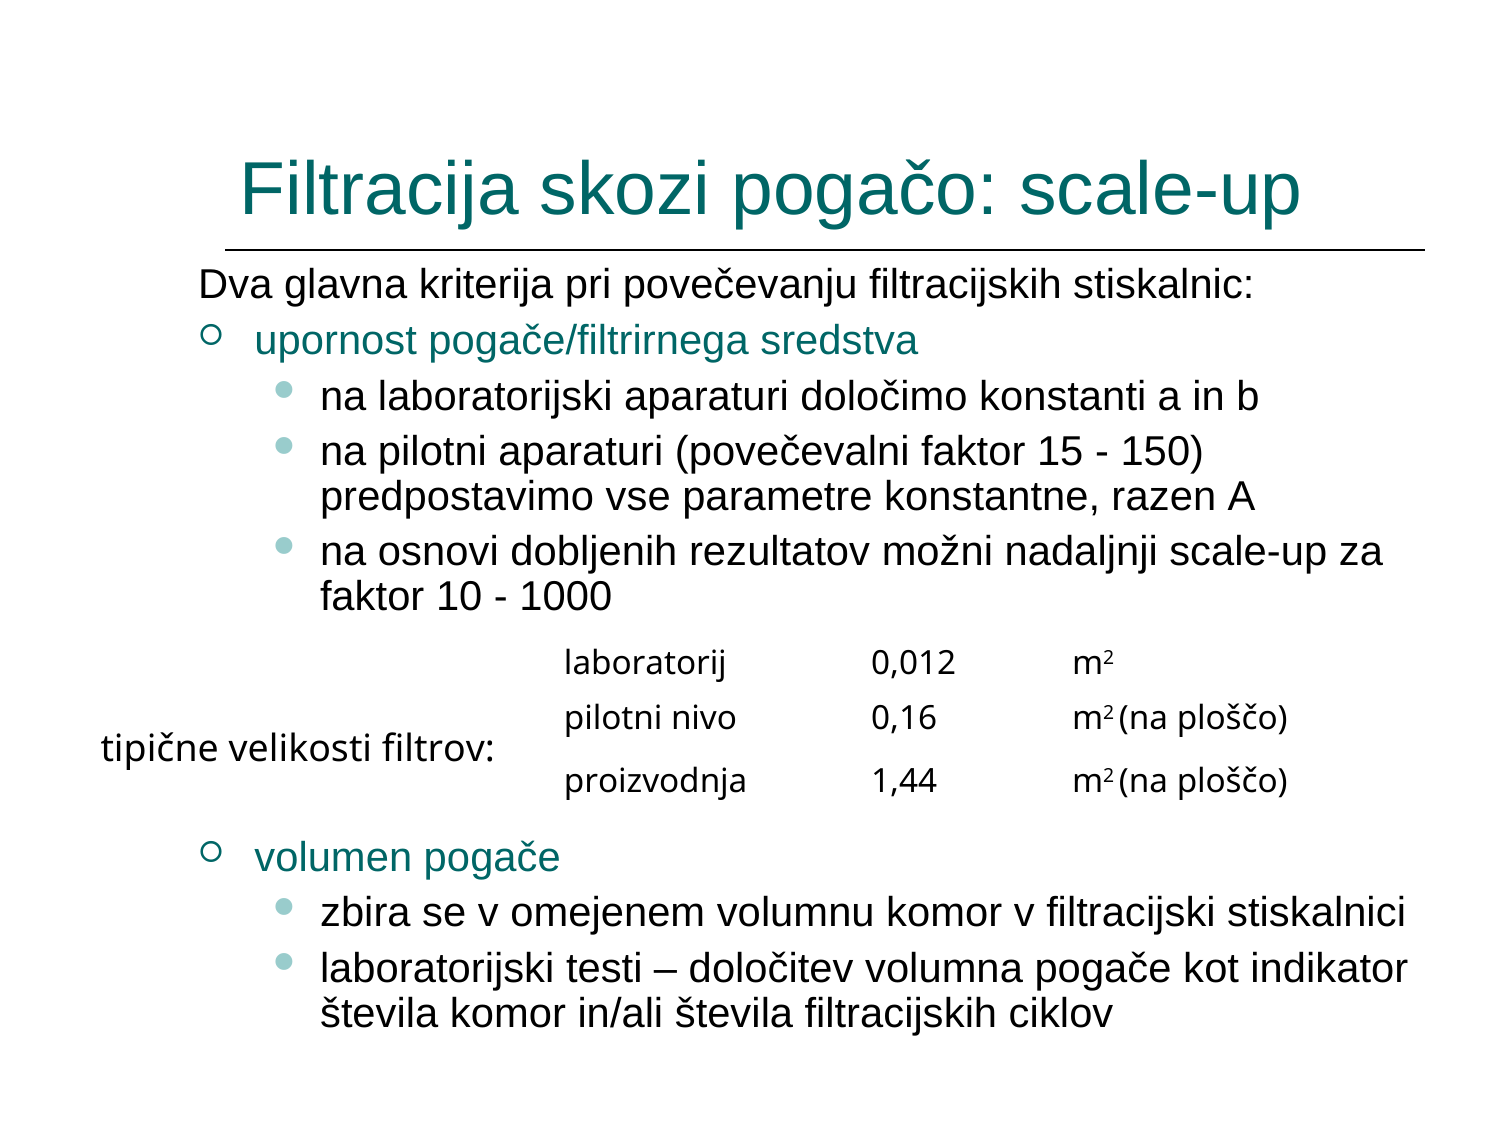

# Filtracija skozi pogačo: scale-up
Dva glavna kriterija pri povečevanju filtracijskih stiskalnic:
upornost pogače/filtrirnega sredstva
na laboratorijski aparaturi določimo konstanti a in b
na pilotni aparaturi (povečevalni faktor 15 - 150) predpostavimo vse parametre konstantne, razen A
na osnovi dobljenih rezultatov možni nadaljnji scale-up za faktor 10 - 1000
volumen pogače
zbira se v omejenem volumnu komor v filtracijski stiskalnici
laboratorijski testi – določitev volumna pogače kot indikator števila komor in/ali števila filtracijskih ciklov
| laboratorij | 0,012 | m2 |
| --- | --- | --- |
| pilotni nivo | 0,16 | m2 (na ploščo) |
| proizvodnja | 1,44 | m2 (na ploščo) |
tipične velikosti filtrov: